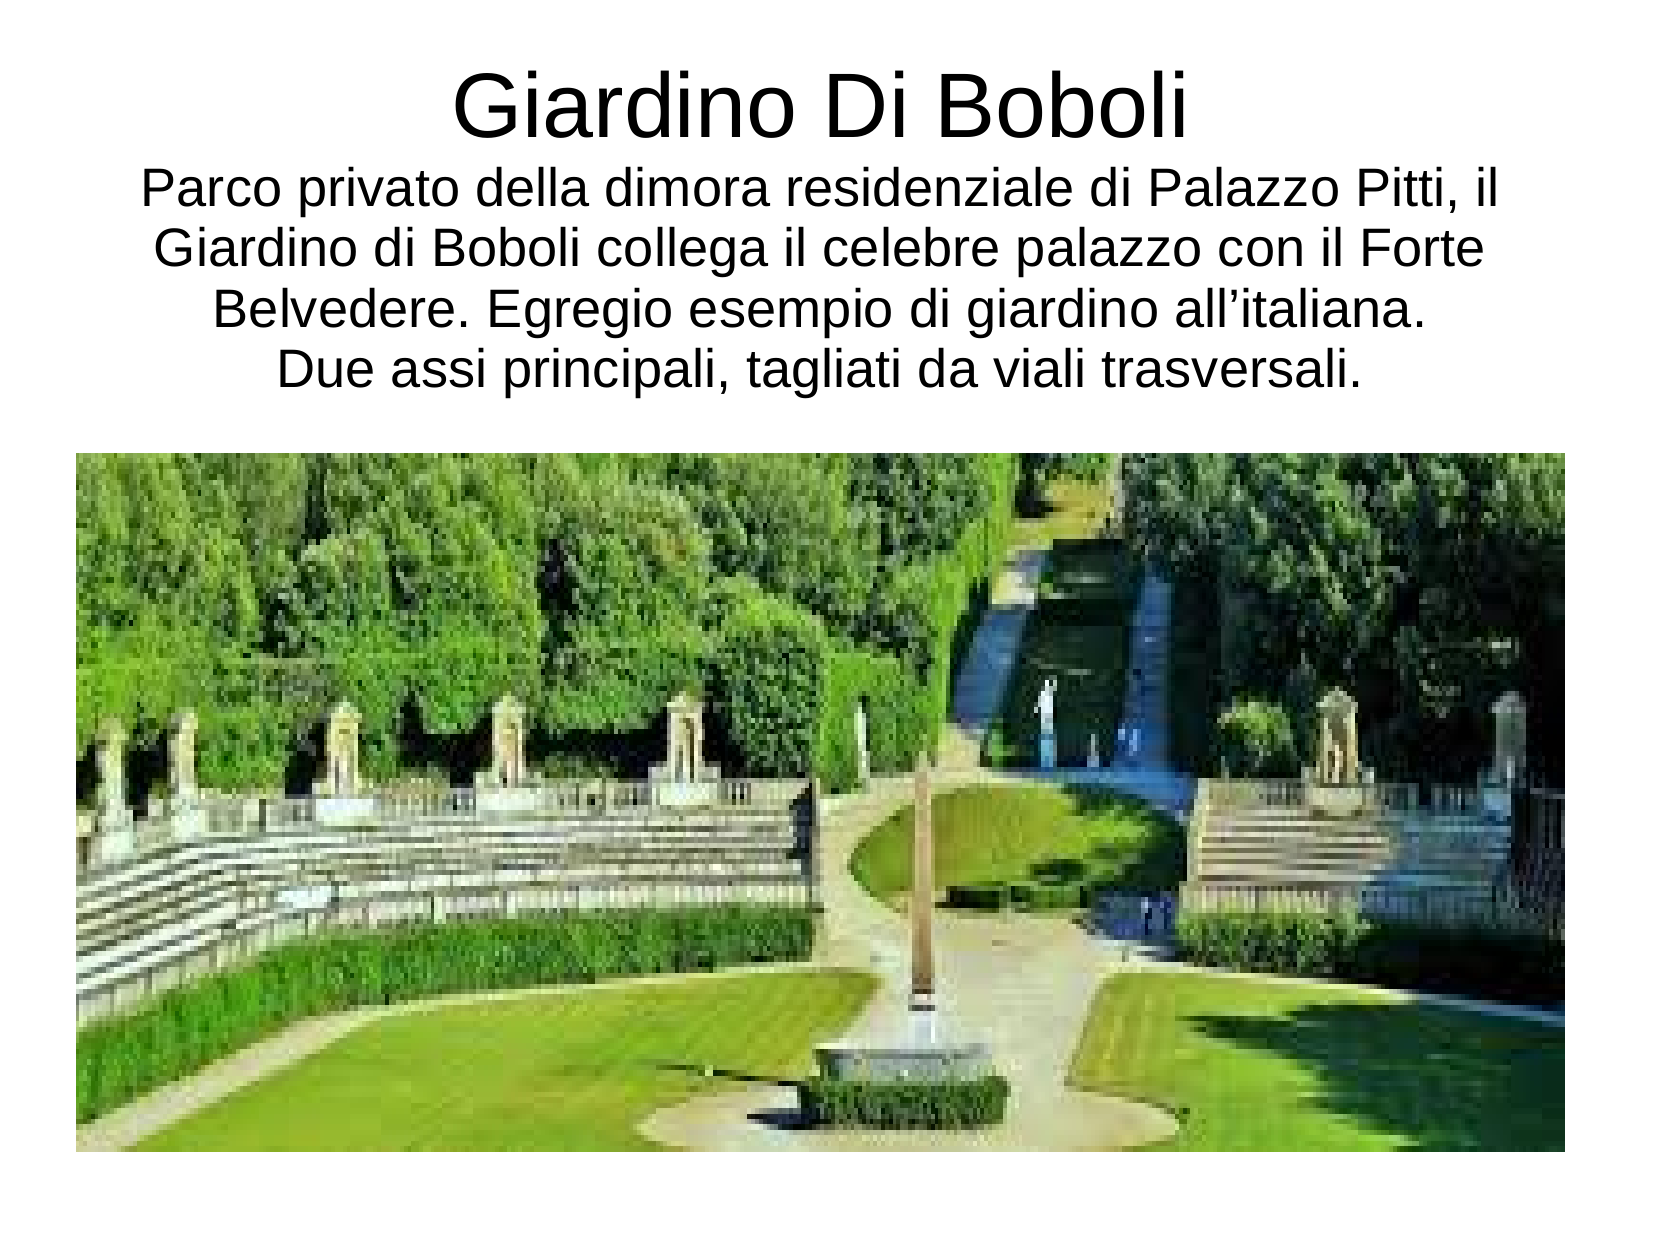

# Giardino Di Boboli Parco privato della dimora residenziale di Palazzo Pitti, il Giardino di Boboli collega il celebre palazzo con il Forte Belvedere. Egregio esempio di giardino all’italiana. Due assi principali, tagliati da viali trasversali.